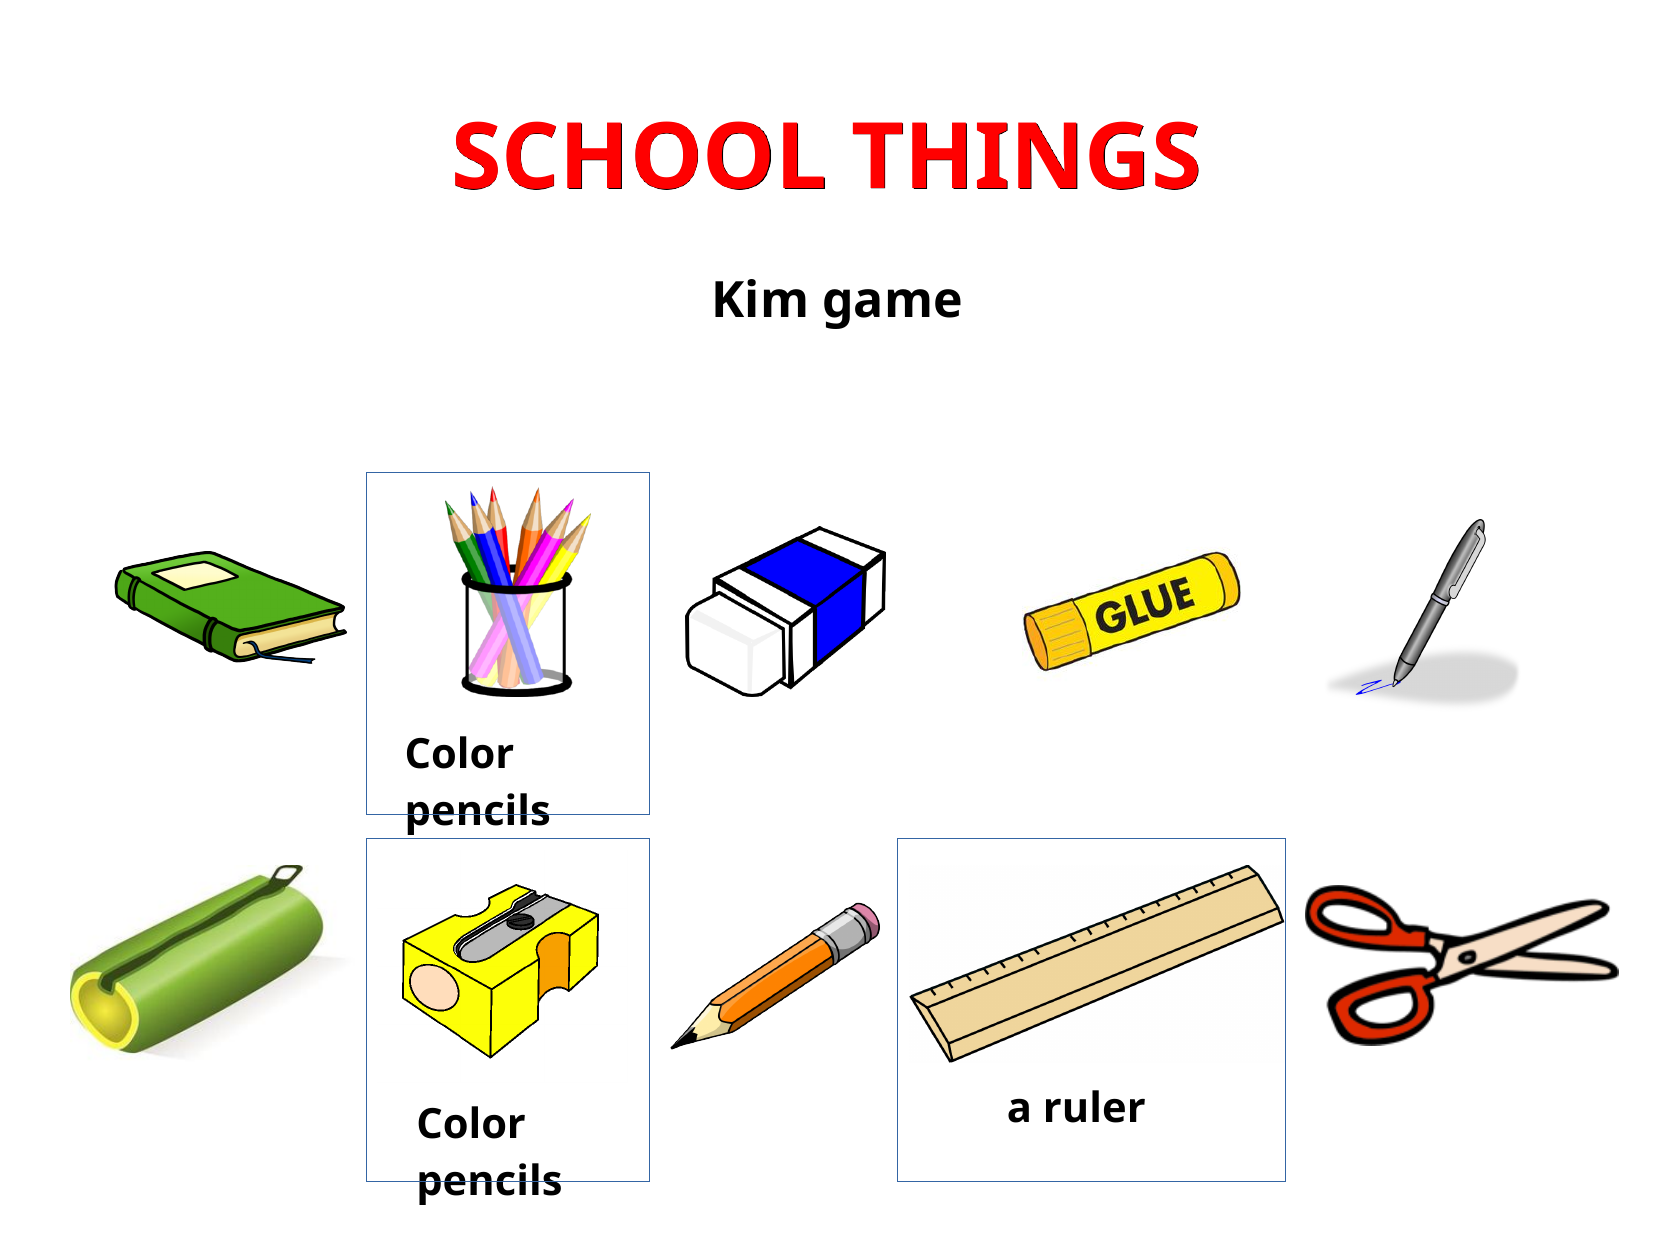

# SCHOOL THINGS
Kim game
Color pencils
a ruler
Color pencils